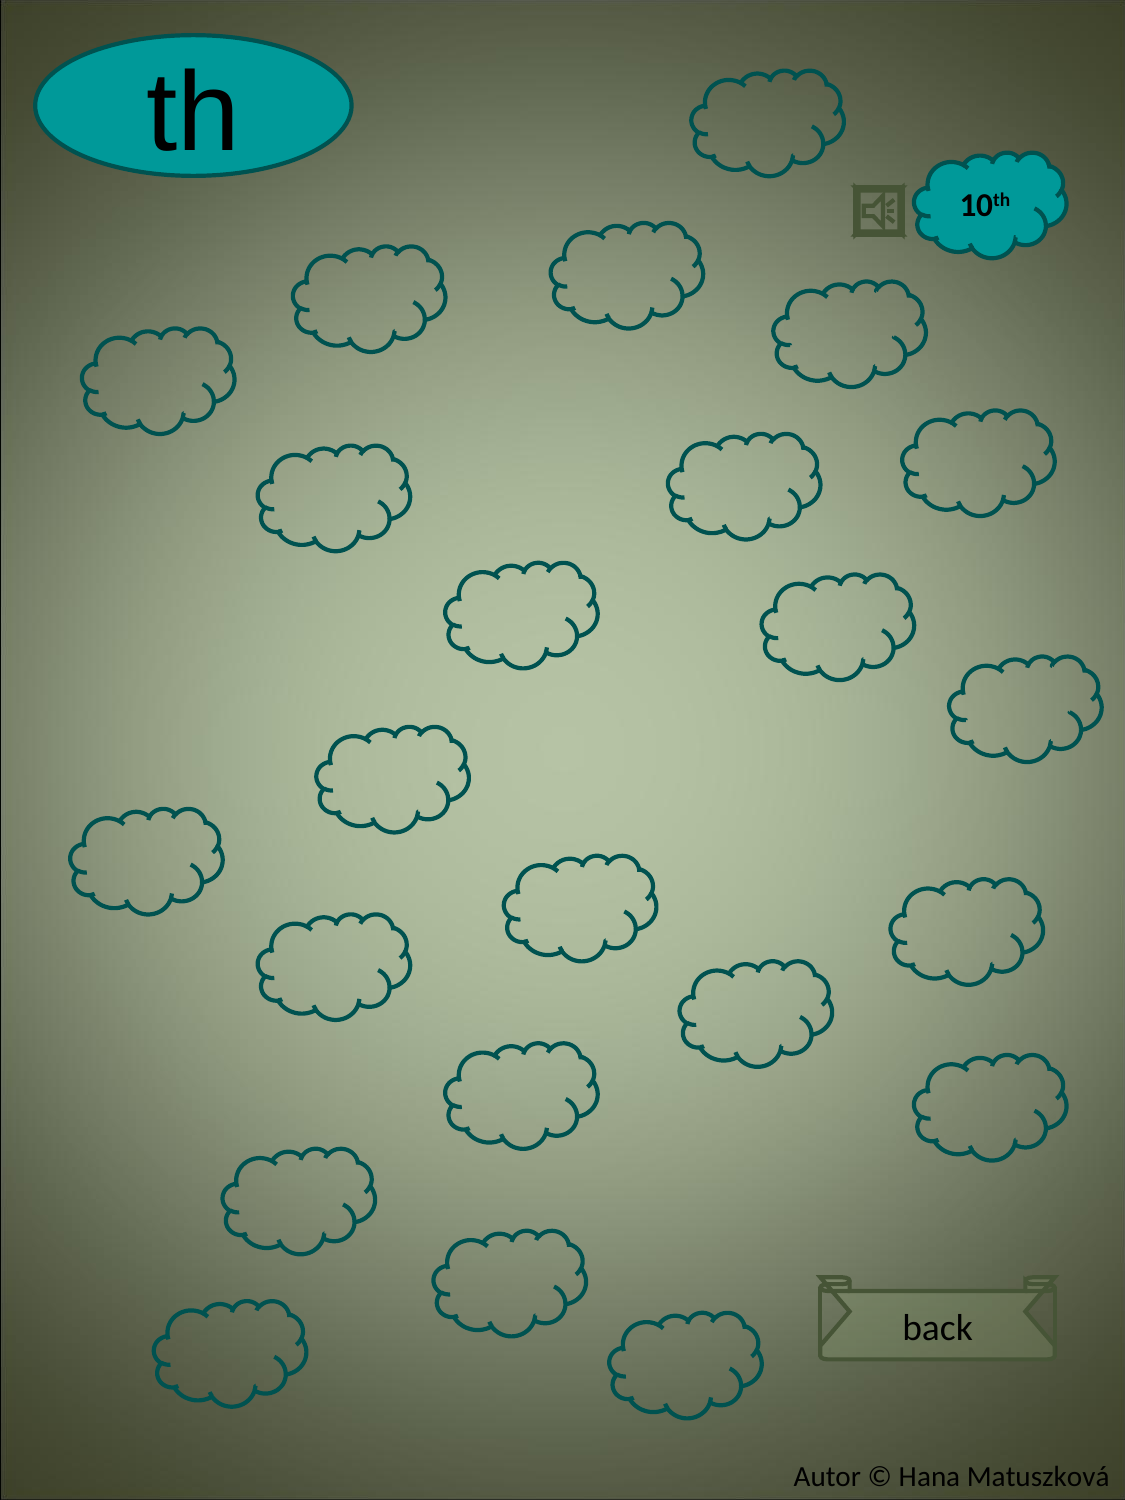

th
10th
back
Autor © Hana Matuszková
Autor © Hana Matuszková